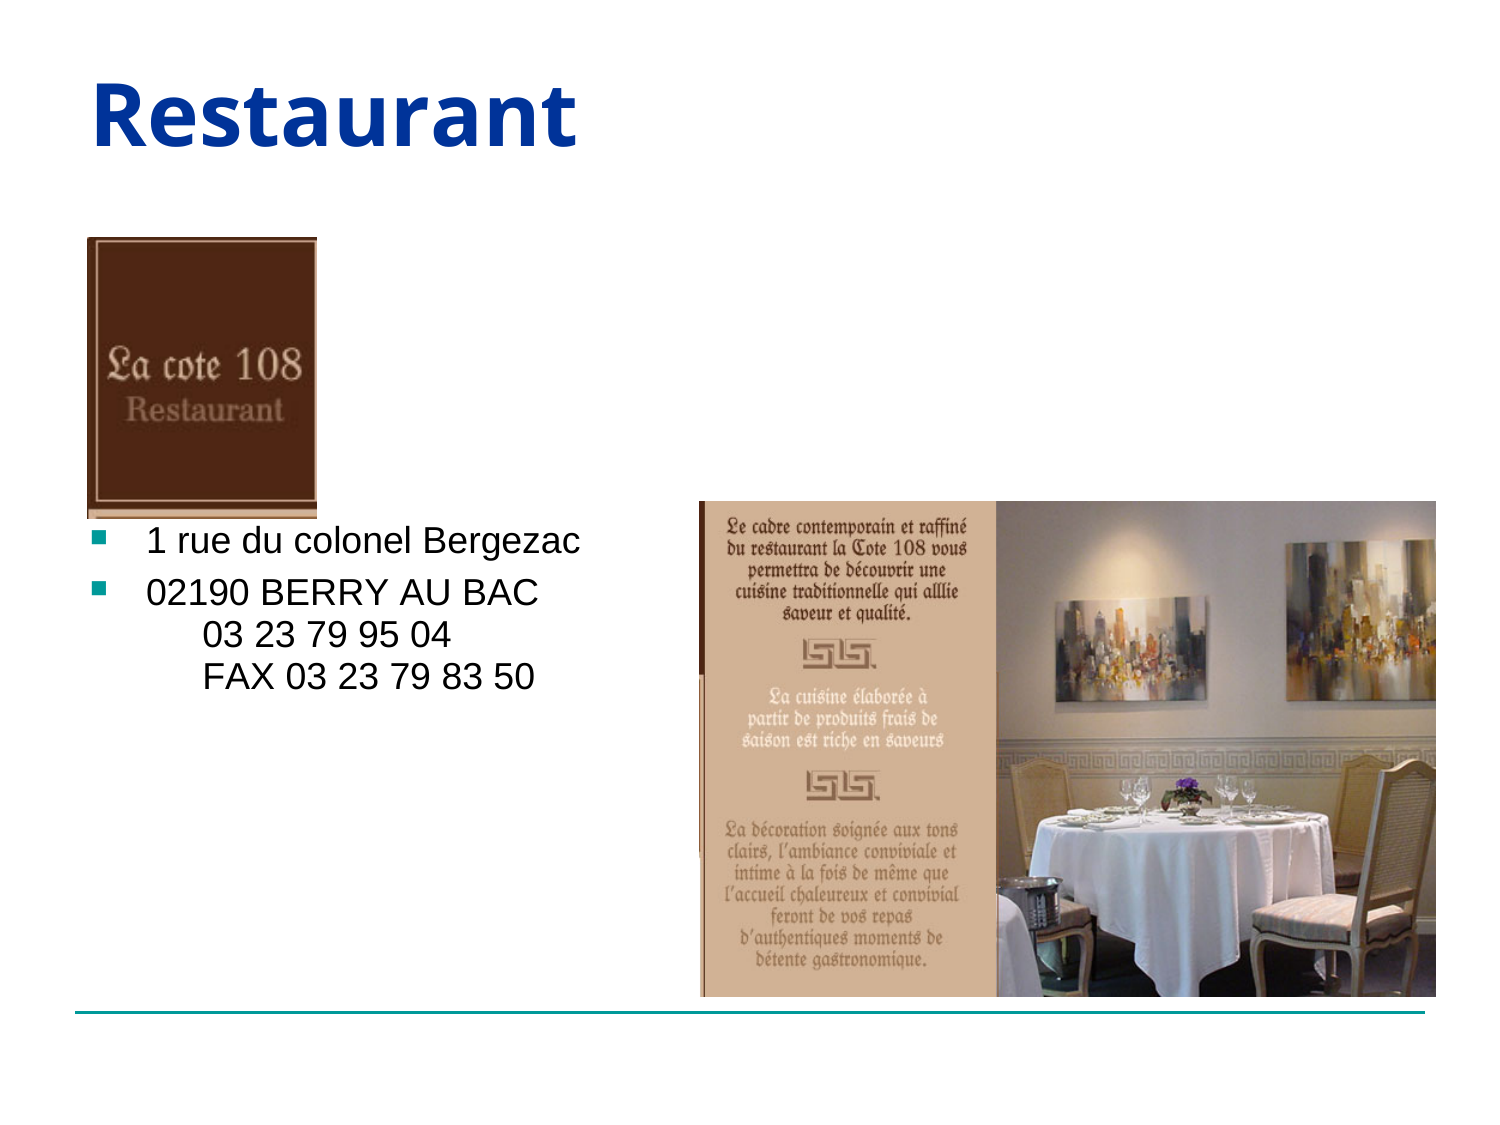

# Restaurant
1 rue du colonel Bergezac
02190 BERRY AU BAC
03 23 79 95 04
FAX 03 23 79 83 50